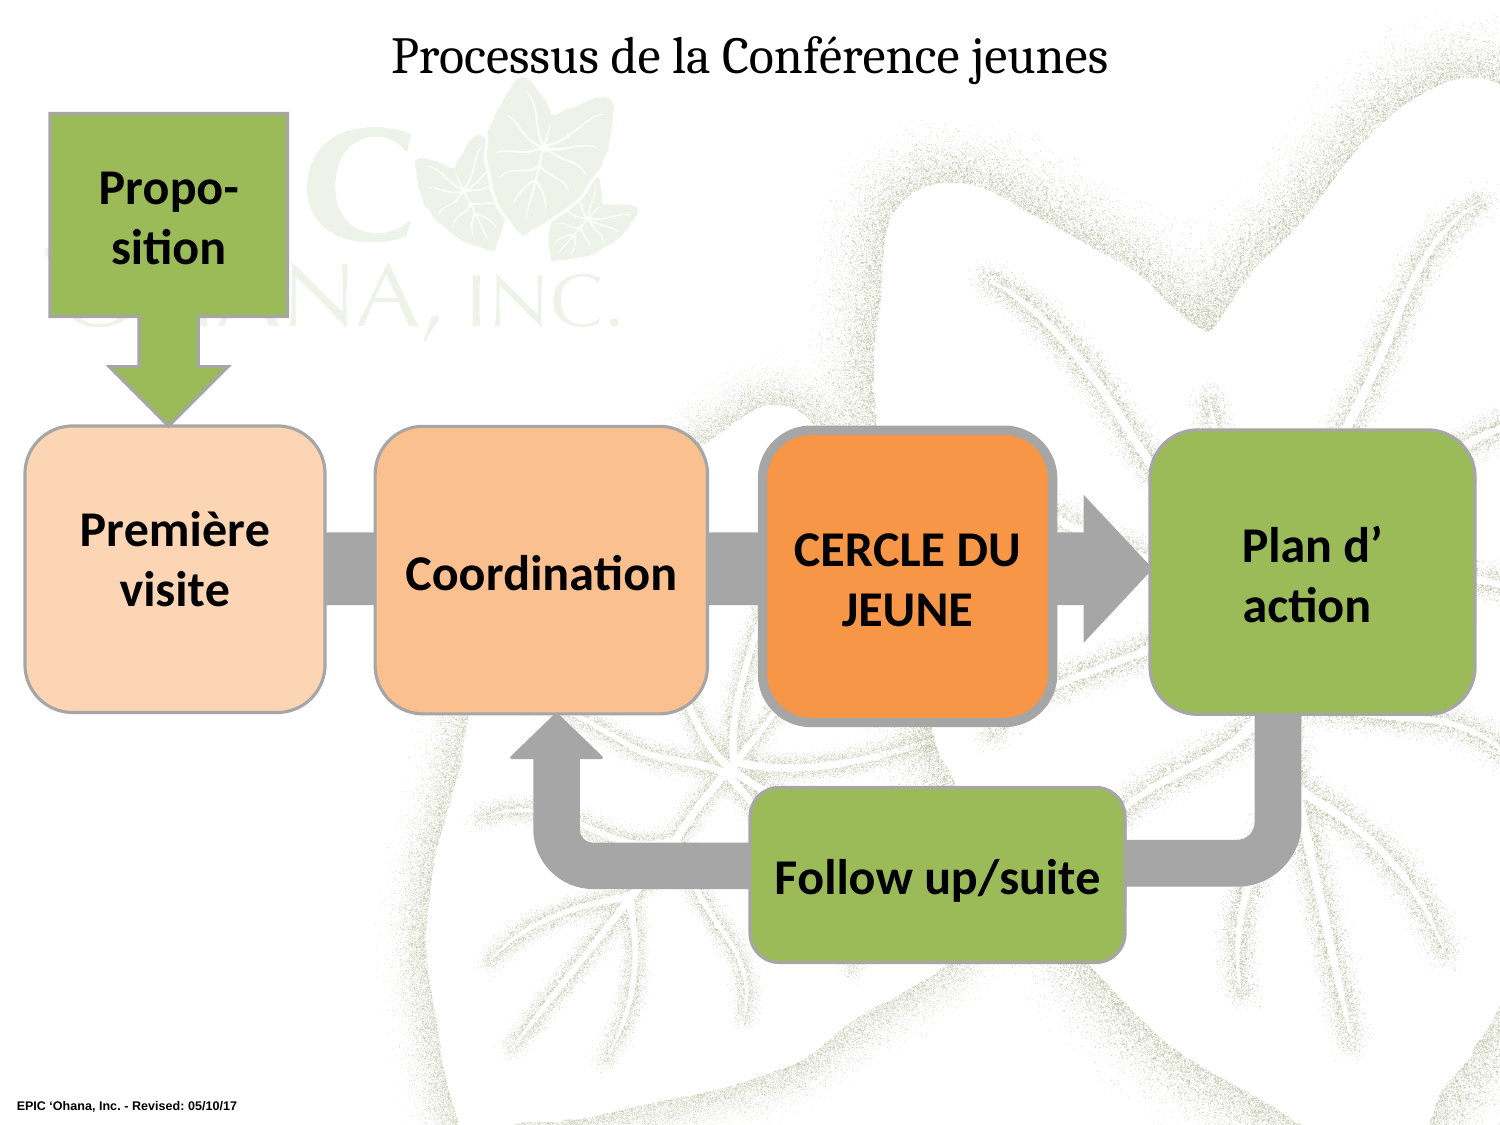

Processus de la Conférence jeunes
Propo-sition
Première visite
Coordination
Plan d’ action
CERCLE DU JEUNE
Follow up/suite
EPIC ‘Ohana, Inc. - Revised: 05/10/17